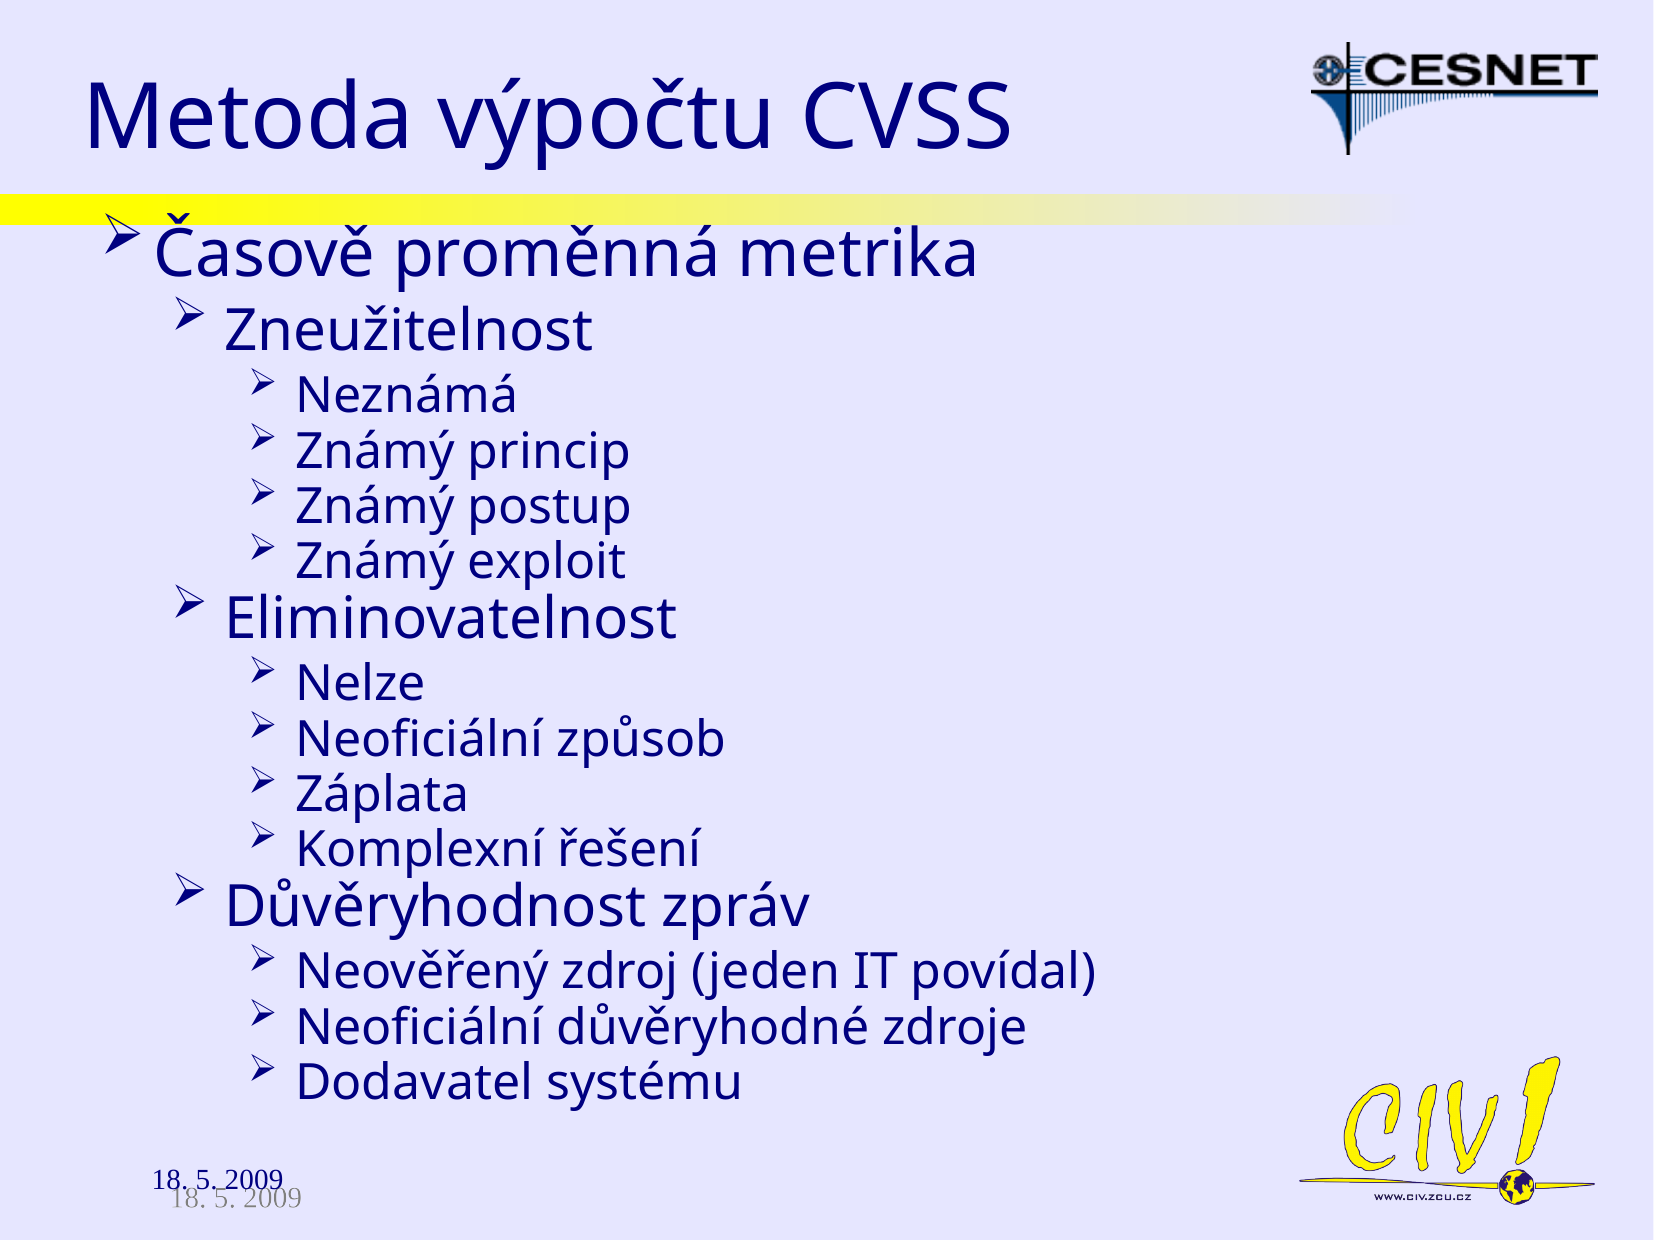

# Metoda výpočtu CVSS
Časově proměnná metrika
Zneužitelnost
Neznámá
Známý princip
Známý postup
Známý exploit
Eliminovatelnost
Nelze
Neoficiální způsob
Záplata
Komplexní řešení
Důvěryhodnost zpráv
Neověřený zdroj (jeden IT povídal)
Neoficiální důvěryhodné zdroje
Dodavatel systému
18. 5. 2009